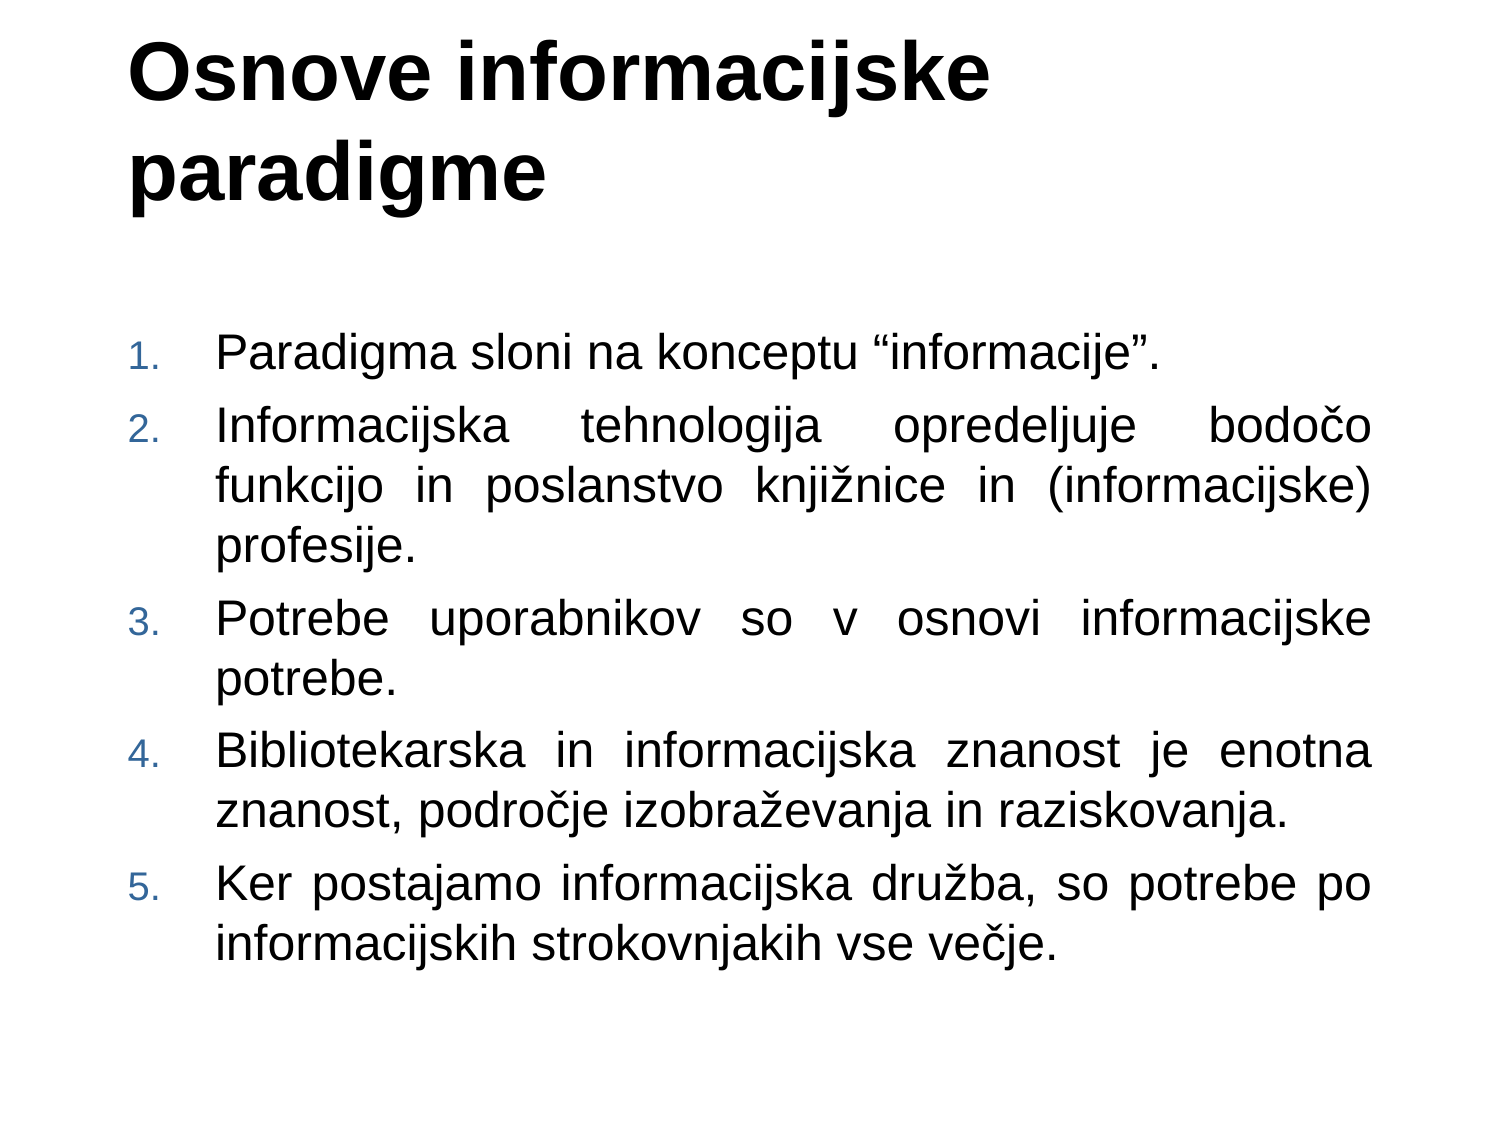

# Osnove informacijske paradigme
Paradigma sloni na konceptu “informacije”.
Informacijska tehnologija opredeljuje bodočo funkcijo in poslanstvo knjižnice in (informacijske) profesije.
Potrebe uporabnikov so v osnovi informacijske potrebe.
Bibliotekarska in informacijska znanost je enotna znanost, področje izobraževanja in raziskovanja.
Ker postajamo informacijska družba, so potrebe po informacijskih strokovnjakih vse večje.
BINK, FF, Univerza v Ljubljani
24